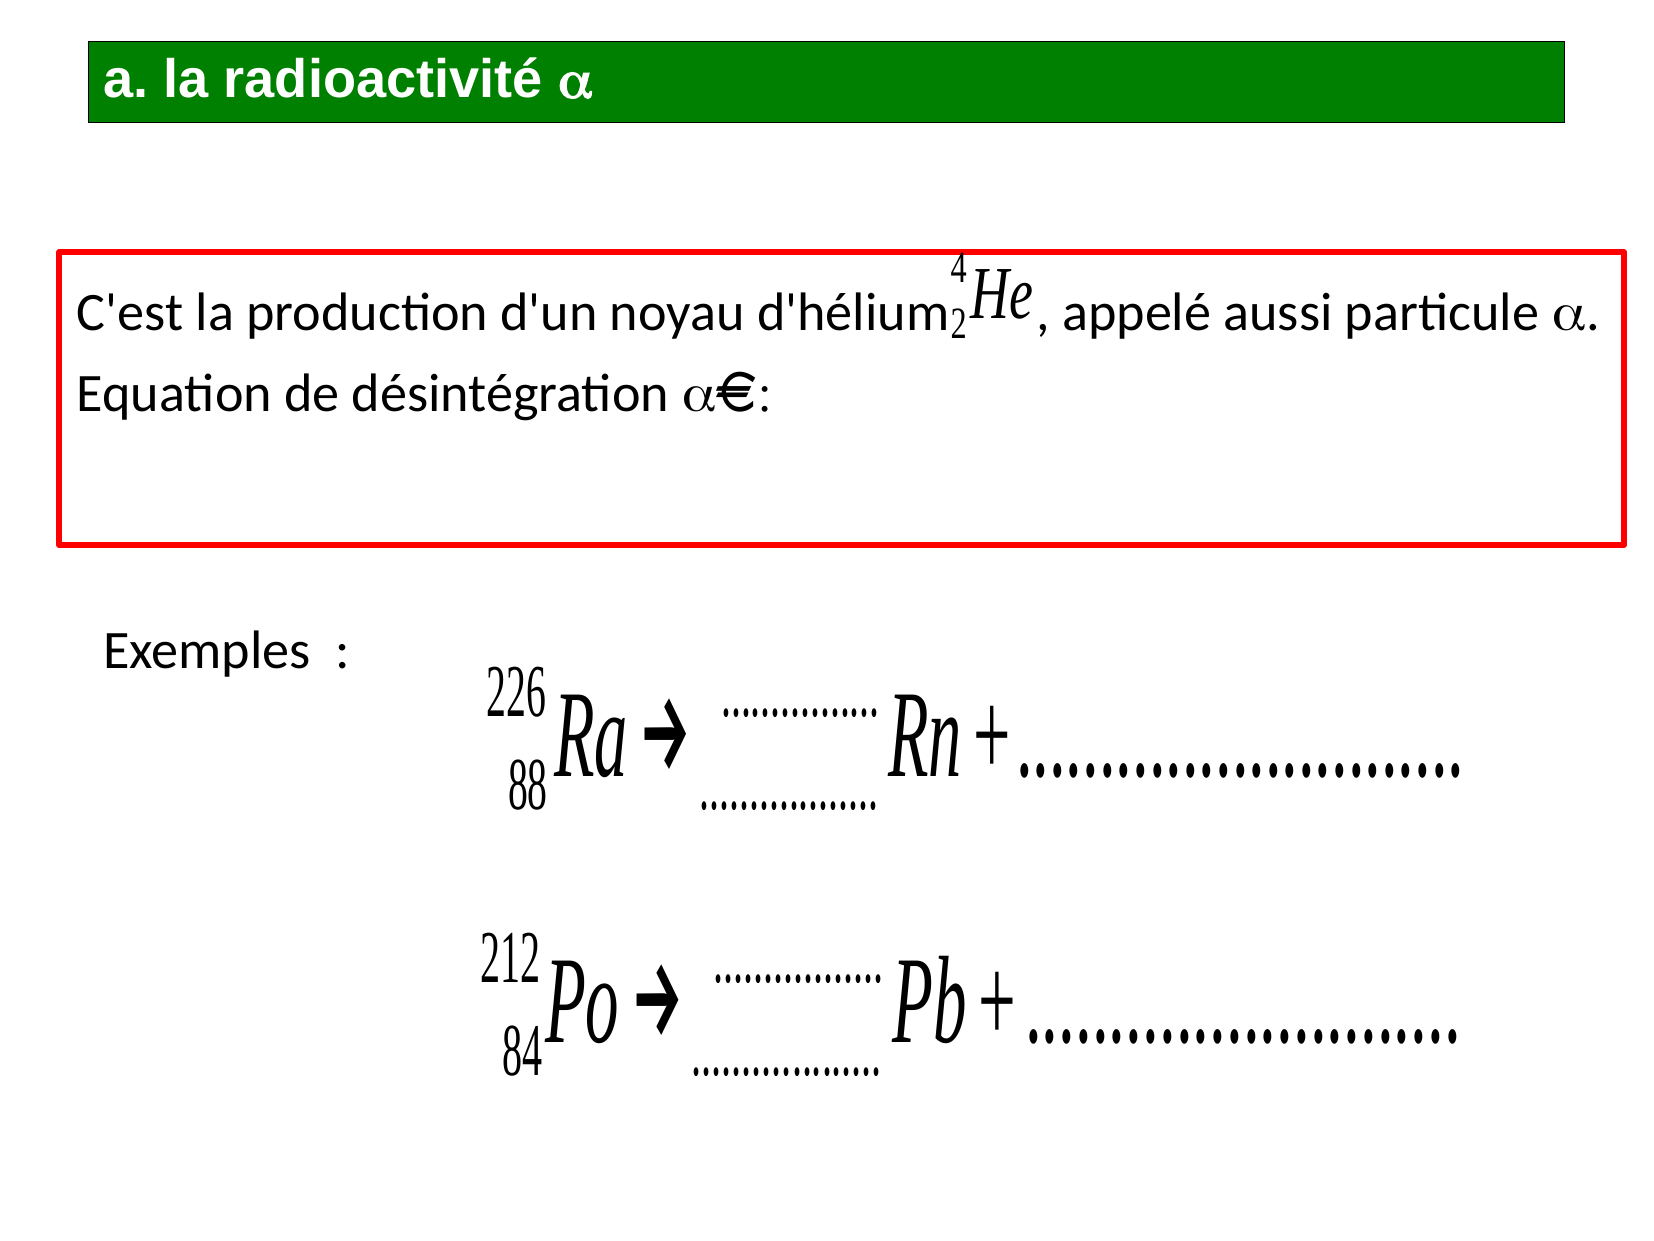

a. la radioactivité a
C'est la production d'un noyau d'hélium 	, appelé aussi particule a.
Equation de désintégration a :
Exemples  :